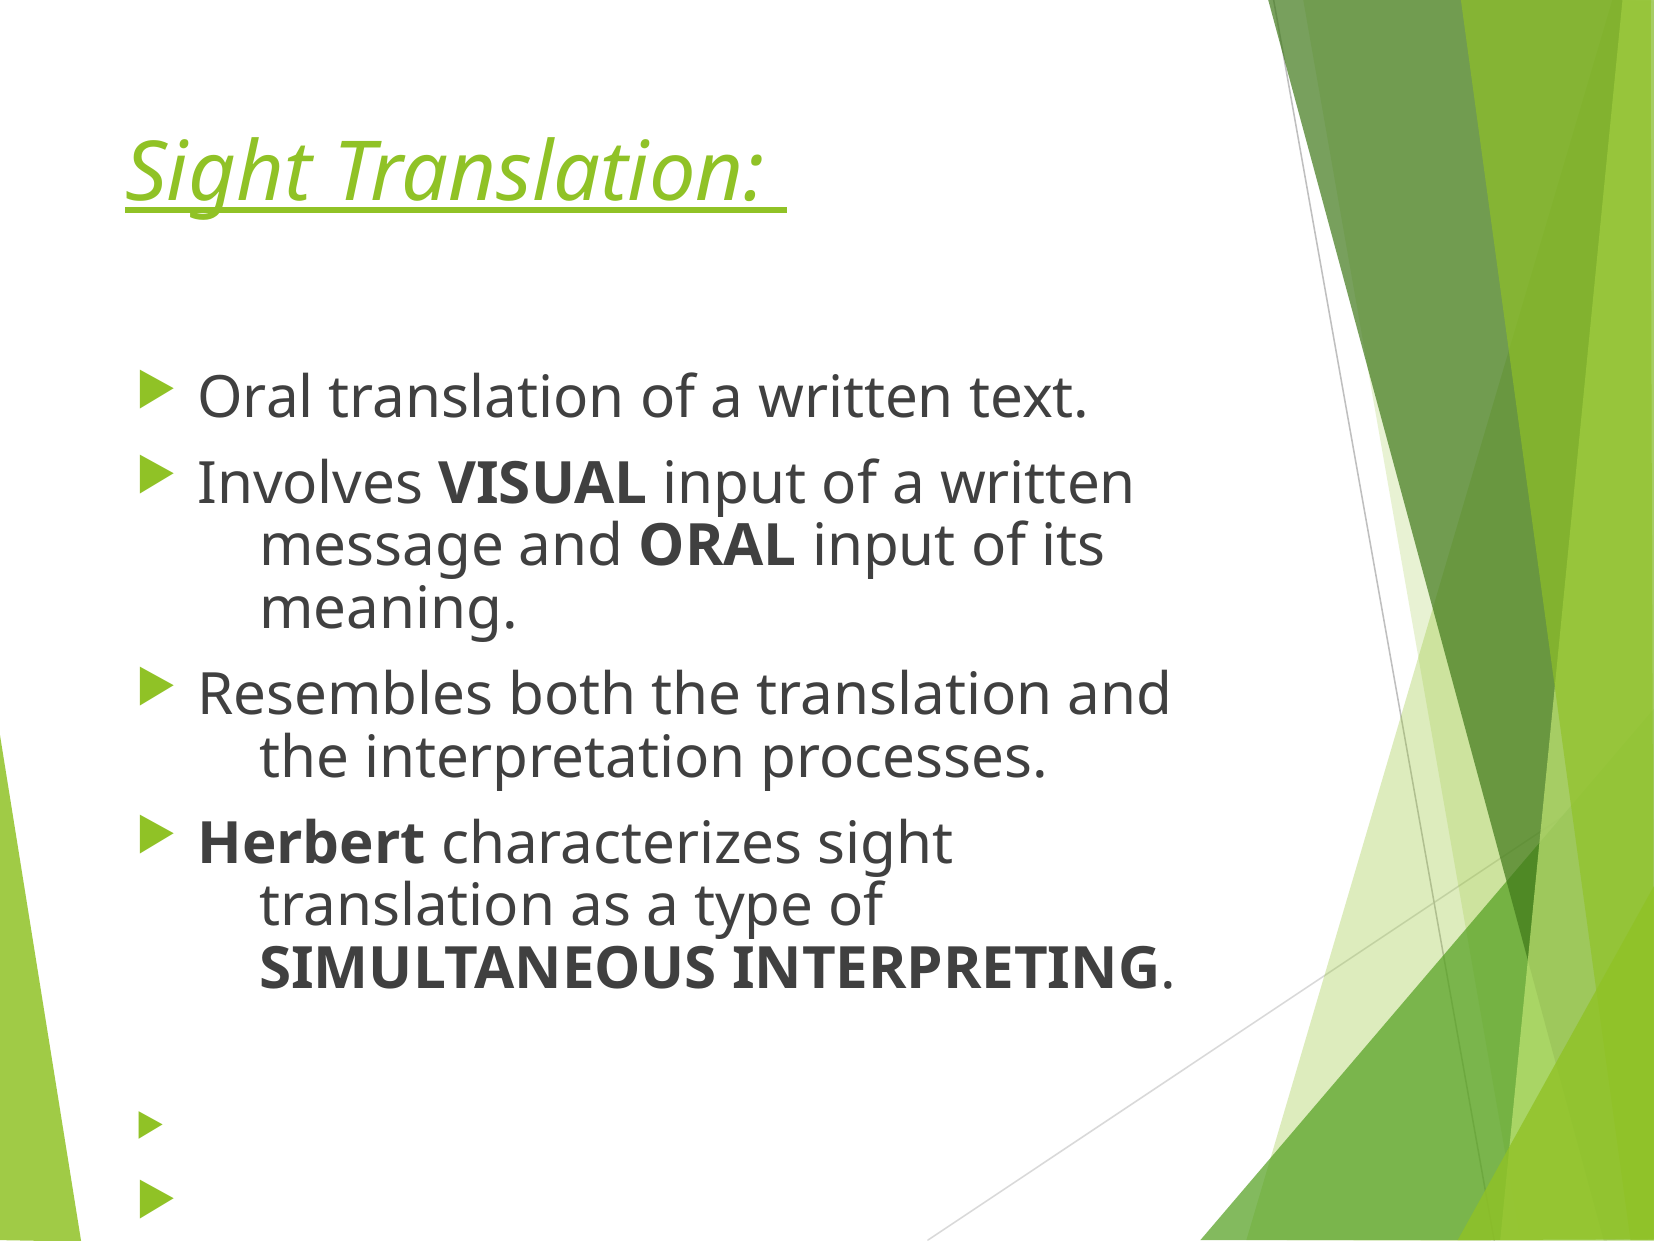

# Sight Translation:
Oral translation of a written text.
Involves VISUAL input of a written message and ORAL input of its meaning.
Resembles both the translation and the interpretation processes.
Herbert characterizes sight translation as a type of SIMULTANEOUS INTERPRETING.